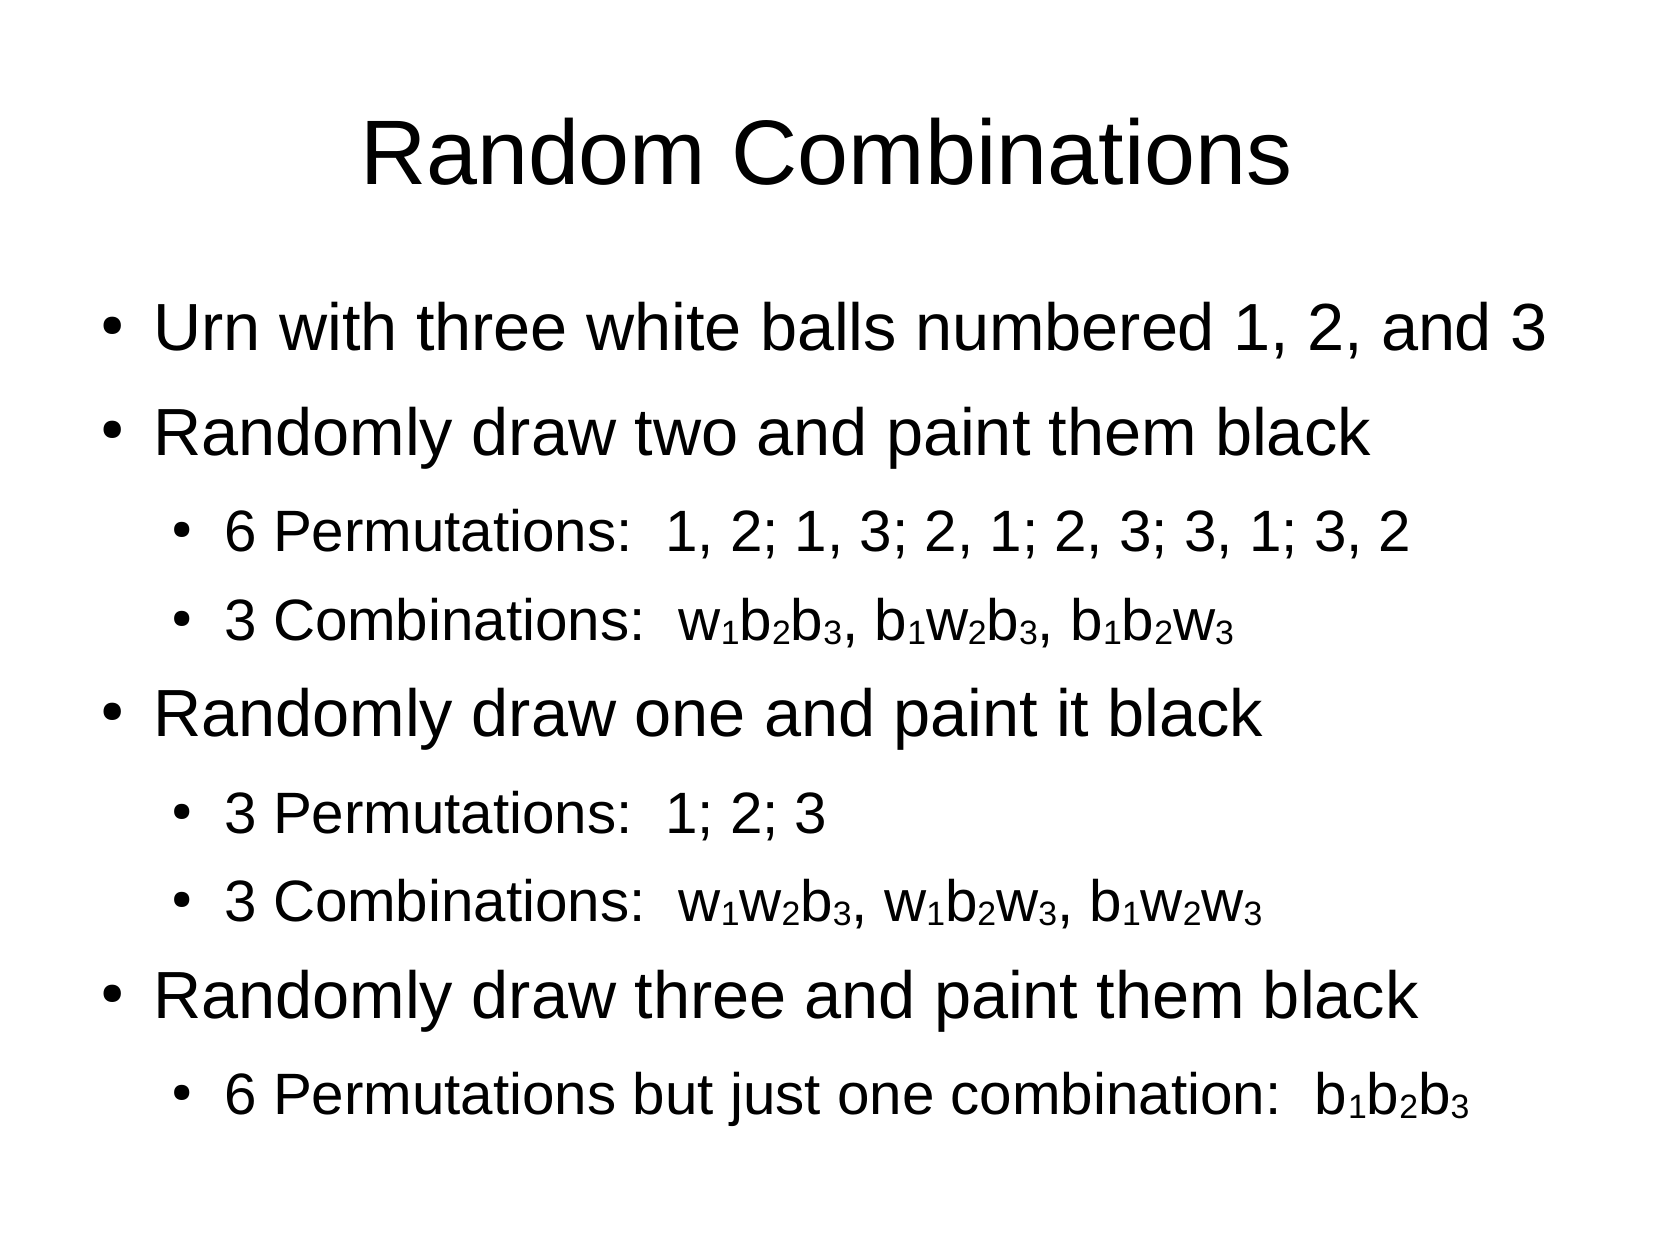

Random Combinations
# Urn with three white balls numbered 1, 2, and 3
Randomly draw two and paint them black
6 Permutations: 1, 2; 1, 3; 2, 1; 2, 3; 3, 1; 3, 2
3 Combinations: w1b2b3, b1w2b3, b1b2w3
Randomly draw one and paint it black
3 Permutations: 1; 2; 3
3 Combinations: w1w2b3, w1b2w3, b1w2w3
Randomly draw three and paint them black
6 Permutations but just one combination: b1b2b3